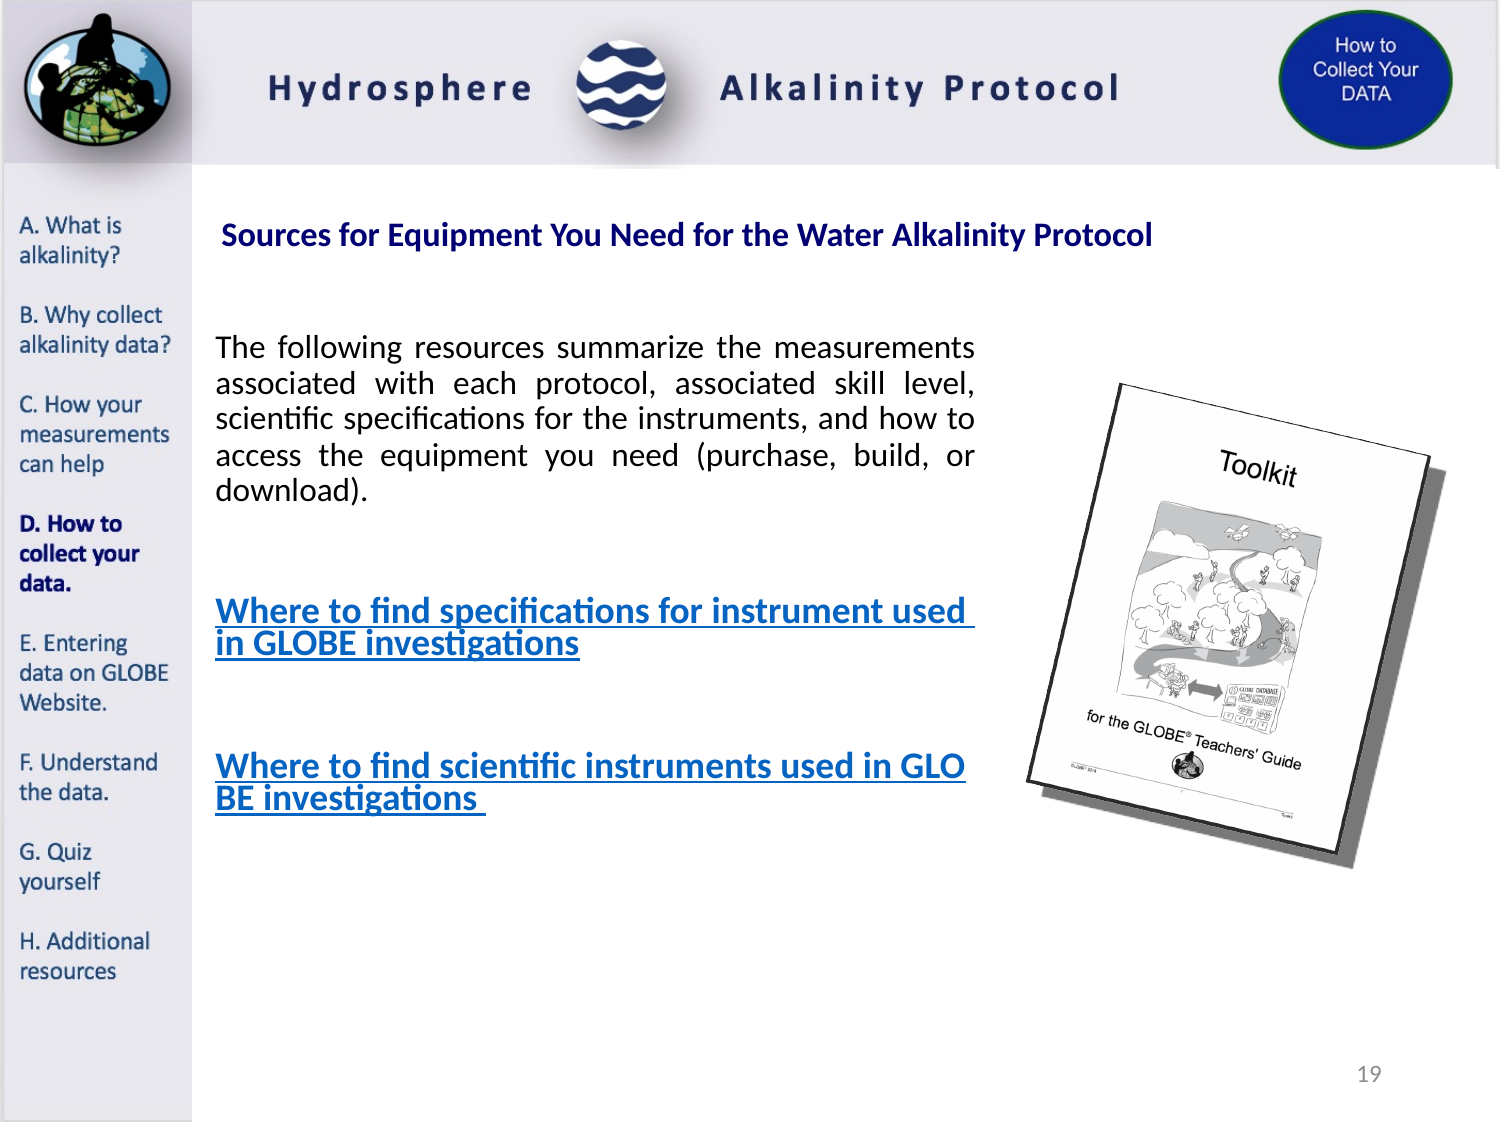

# Sources for Equipment You Need for the Water Alkalinity Protocol
The following resources summarize the measurements associated with each protocol, associated skill level, scientific specifications for the instruments, and how to access the equipment you need (purchase, build, or download).
Where to find specifications for instrument used in GLOBE investigations
Where to find scientific instruments used in GLOBE investigations